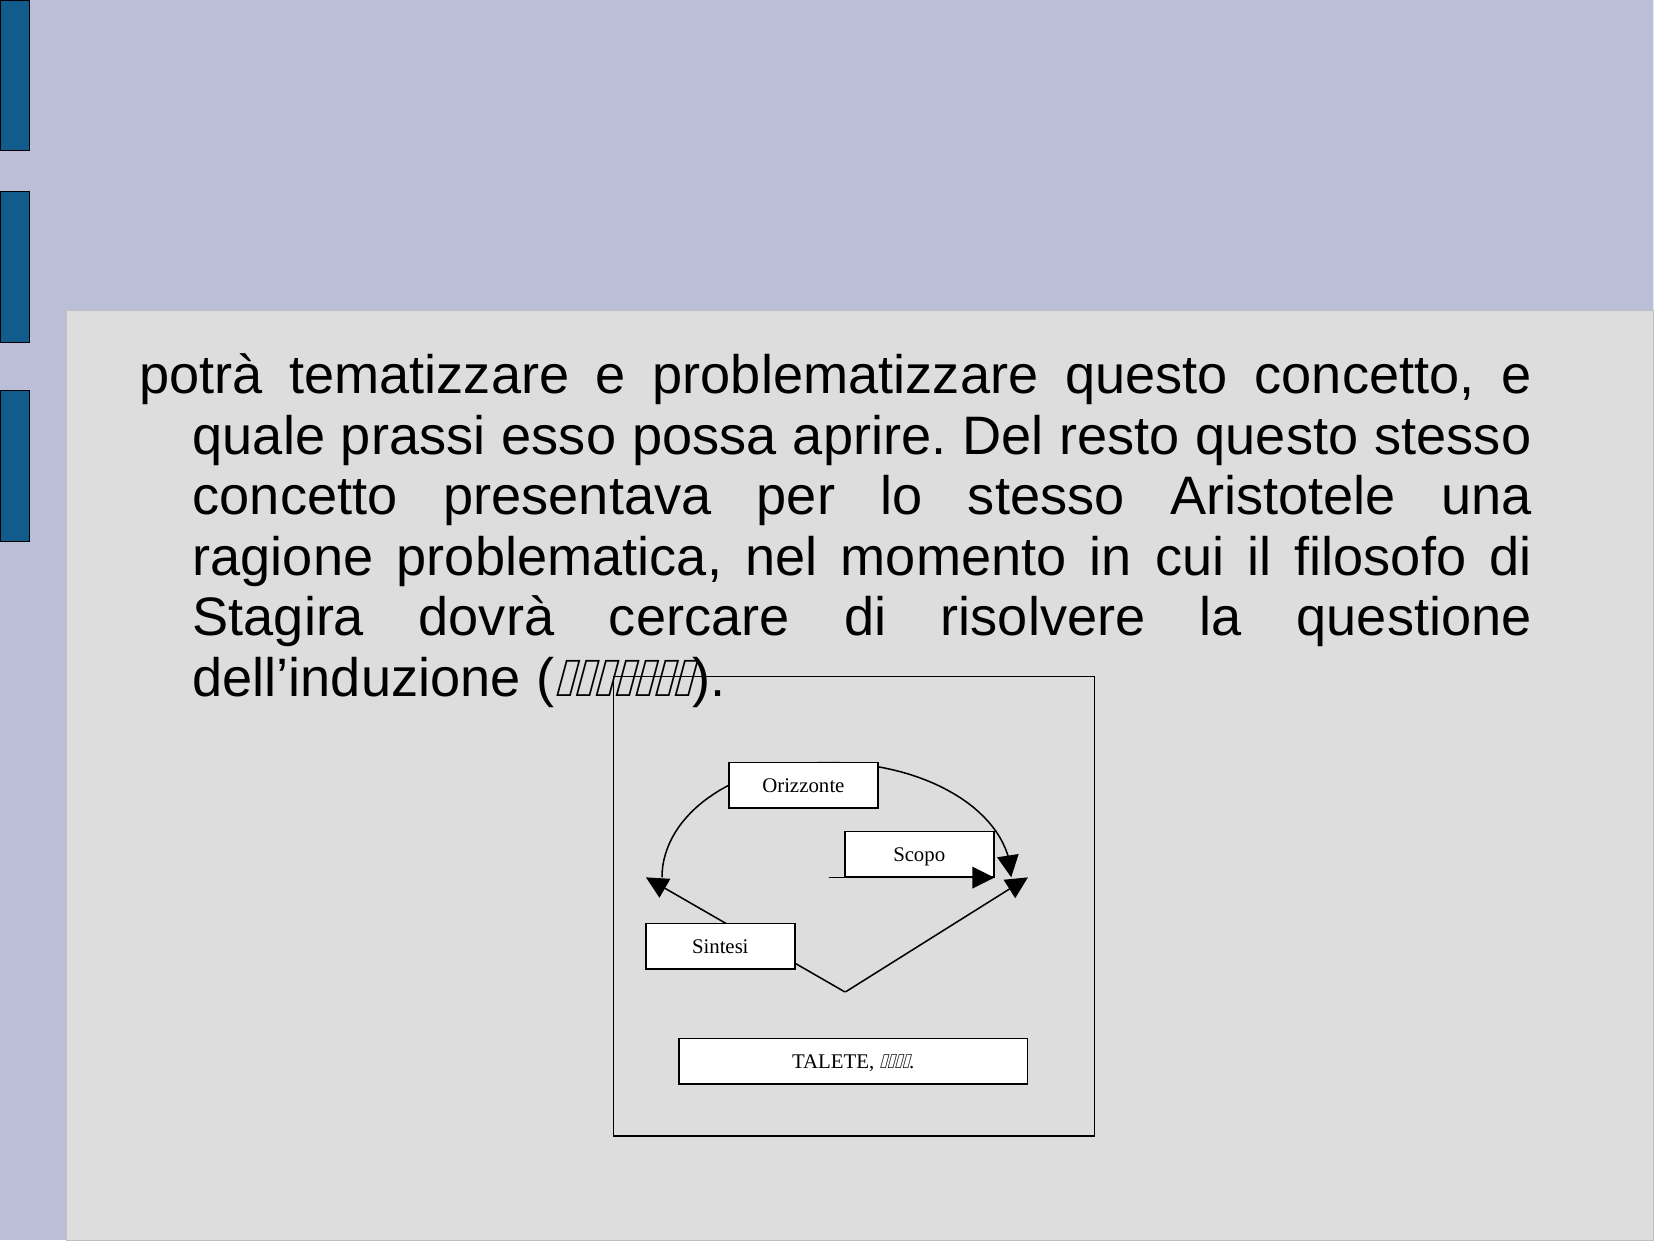

#
potrà tematizzare e problematizzare questo concetto, e quale prassi esso possa aprire. Del resto questo stesso concetto presentava per lo stesso Aristotele una ragione problematica, nel momento in cui il filosofo di Stagira dovrà cercare di risolvere la questione dell’induzione ().
Orizzonte
Scopo
Sintesi
TALETE, .